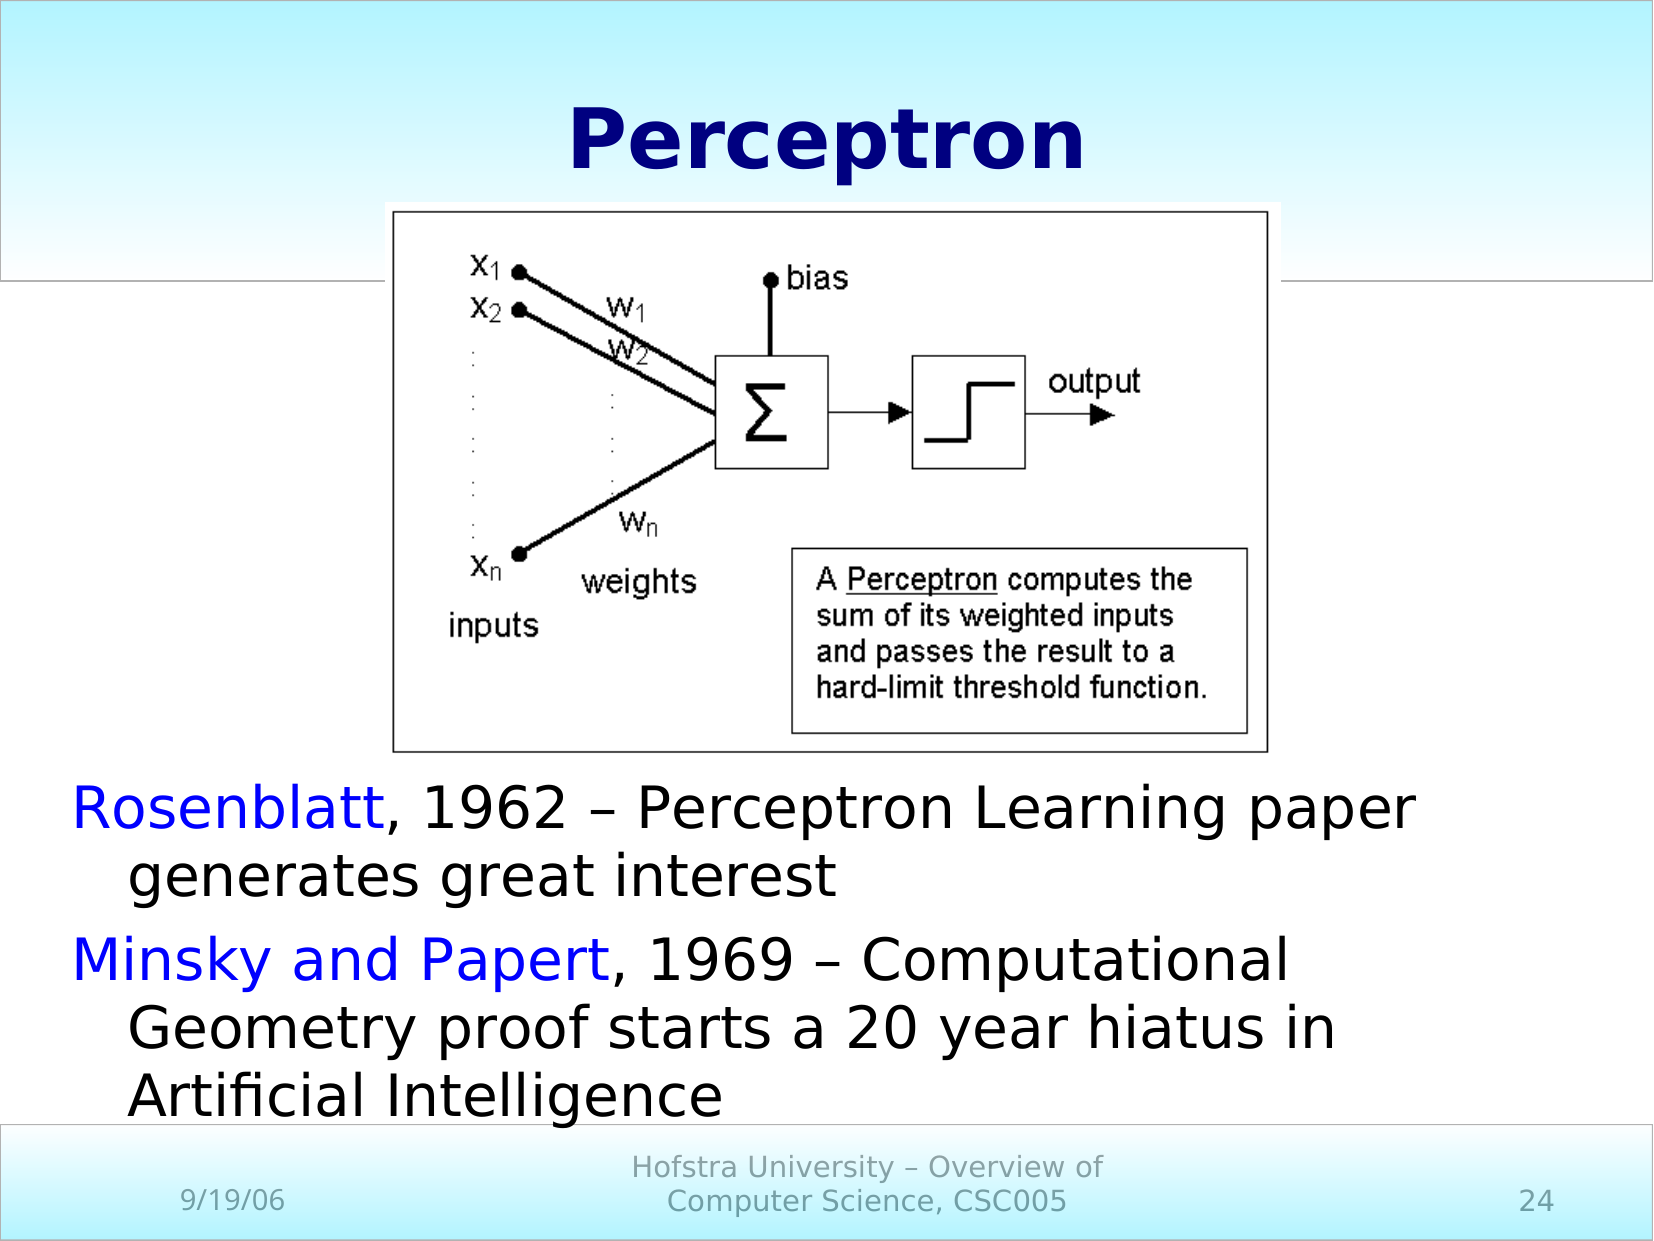

# Perceptron
Rosenblatt, 1962 – Perceptron Learning paper generates great interest
Minsky and Papert, 1969 – Computational Geometry proof starts a 20 year hiatus in Artificial Intelligence
09/27/06
24